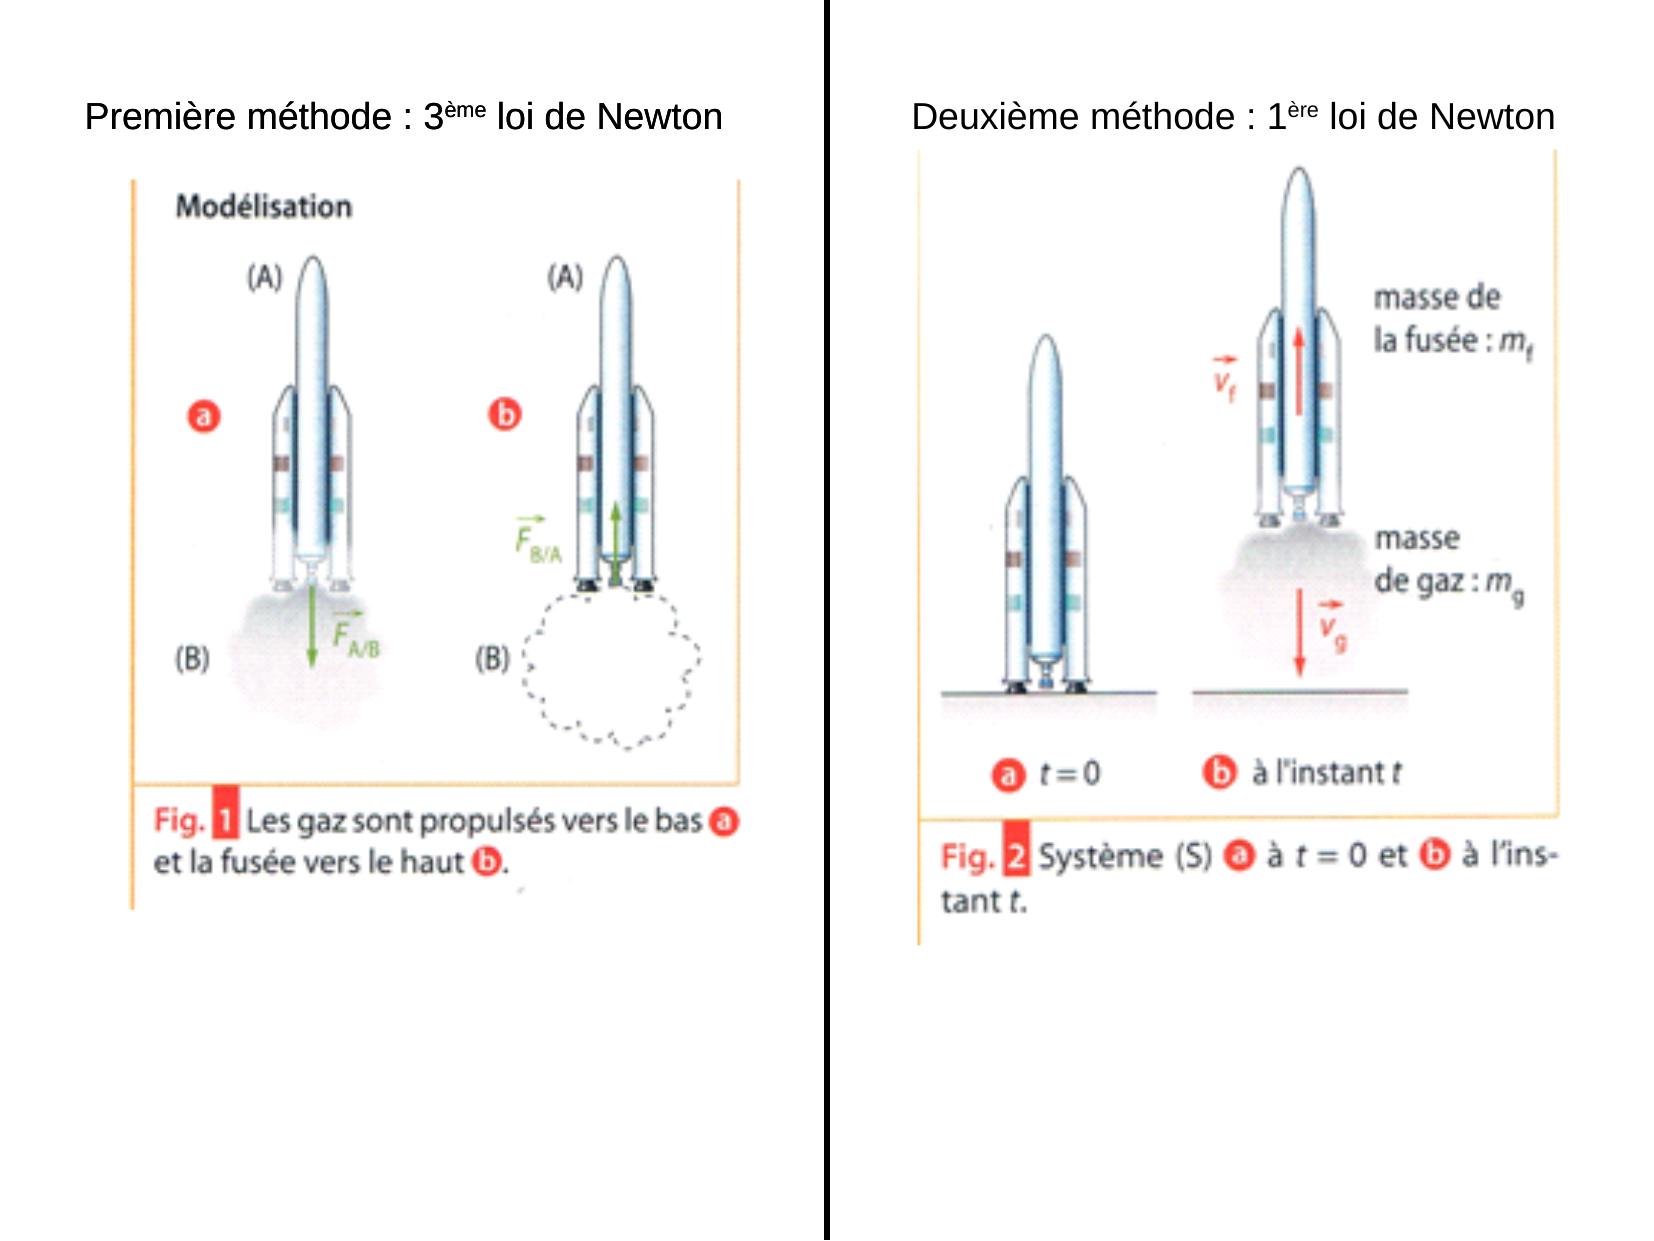

Première méthode : 3ème loi de Newton
Deuxième méthode : 1ère loi de Newton
Première méthode : 3ème loi de Newton